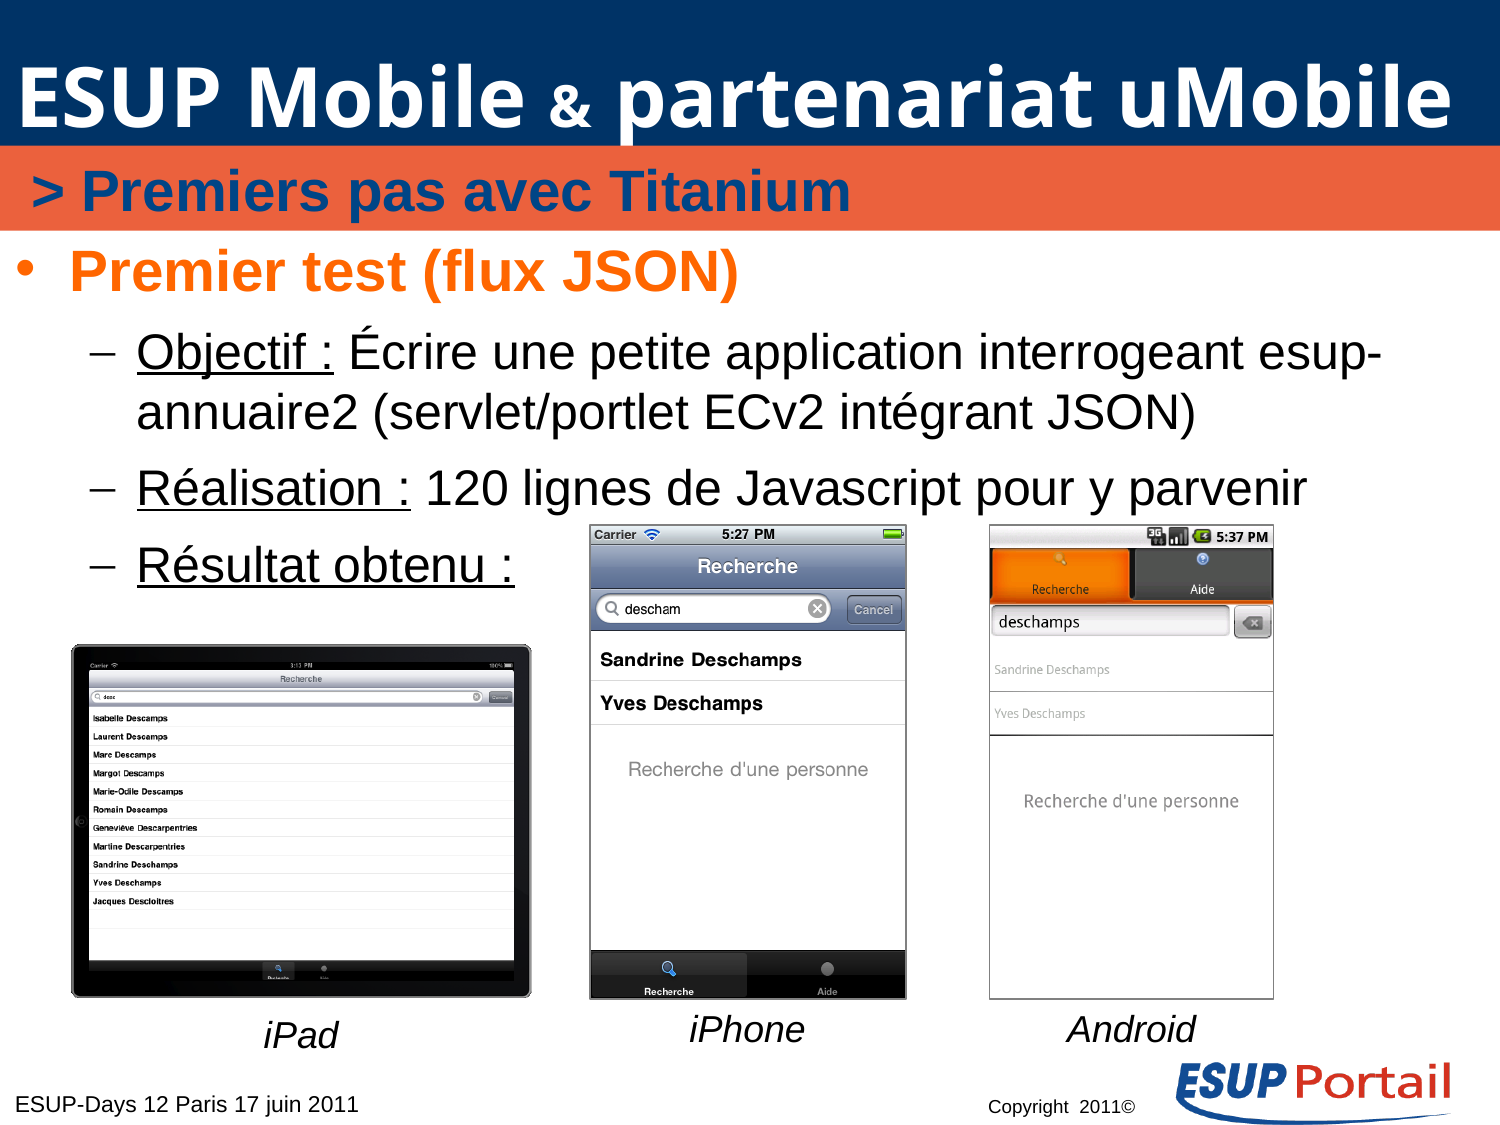

ESUP Mobile & partenariat uMobile
 > Premiers pas avec Titanium
Premier test (flux JSON)
Objectif : Écrire une petite application interrogeant esup-annuaire2 (servlet/portlet ECv2 intégrant JSON)
Réalisation : 120 lignes de Javascript pour y parvenir
Résultat obtenu :
 iPhone Android
iPad
ESUP-Days 12 Paris 17 juin 2011